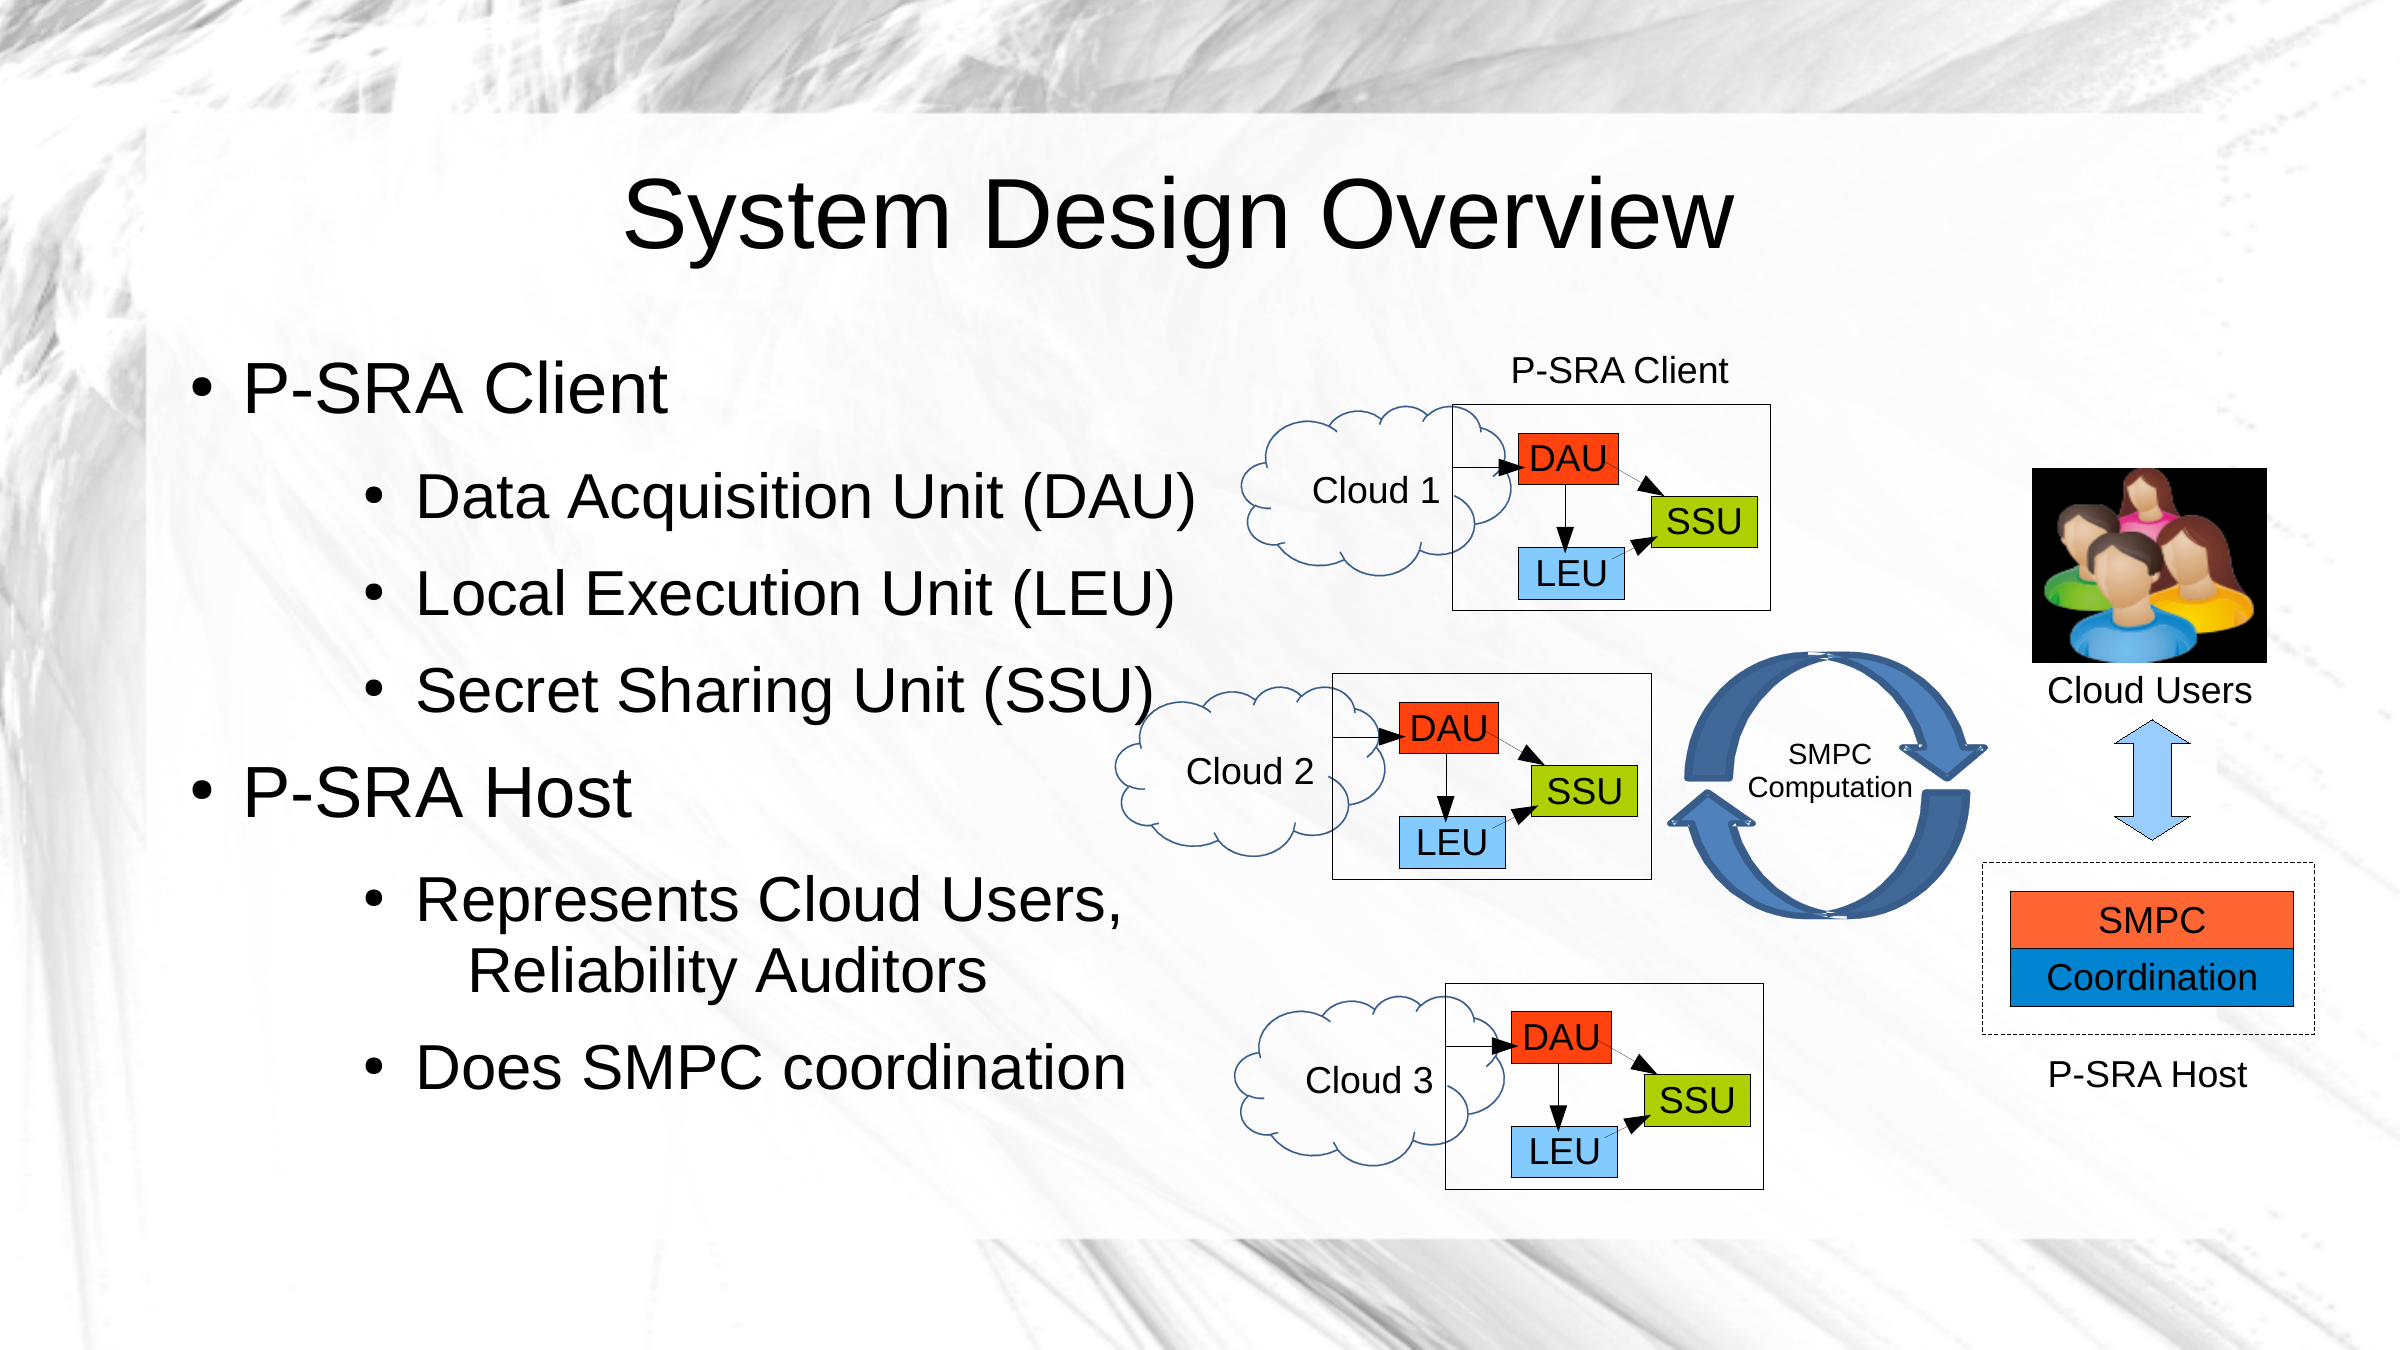

# System Design Overview
P-SRA Client
Cloud 1
DAU
SSU
LEU
Cloud Users
Cloud 2
DAU
SMPC
Computation
SSU
LEU
SMPC
Coordination
Cloud 3
DAU
P-SRA Host
SSU
LEU
P-SRA Client
Data Acquisition Unit (DAU)
Local Execution Unit (LEU)
Secret Sharing Unit (SSU)
P-SRA Host
Represents Cloud Users,
Reliability Auditors
Does SMPC coordination